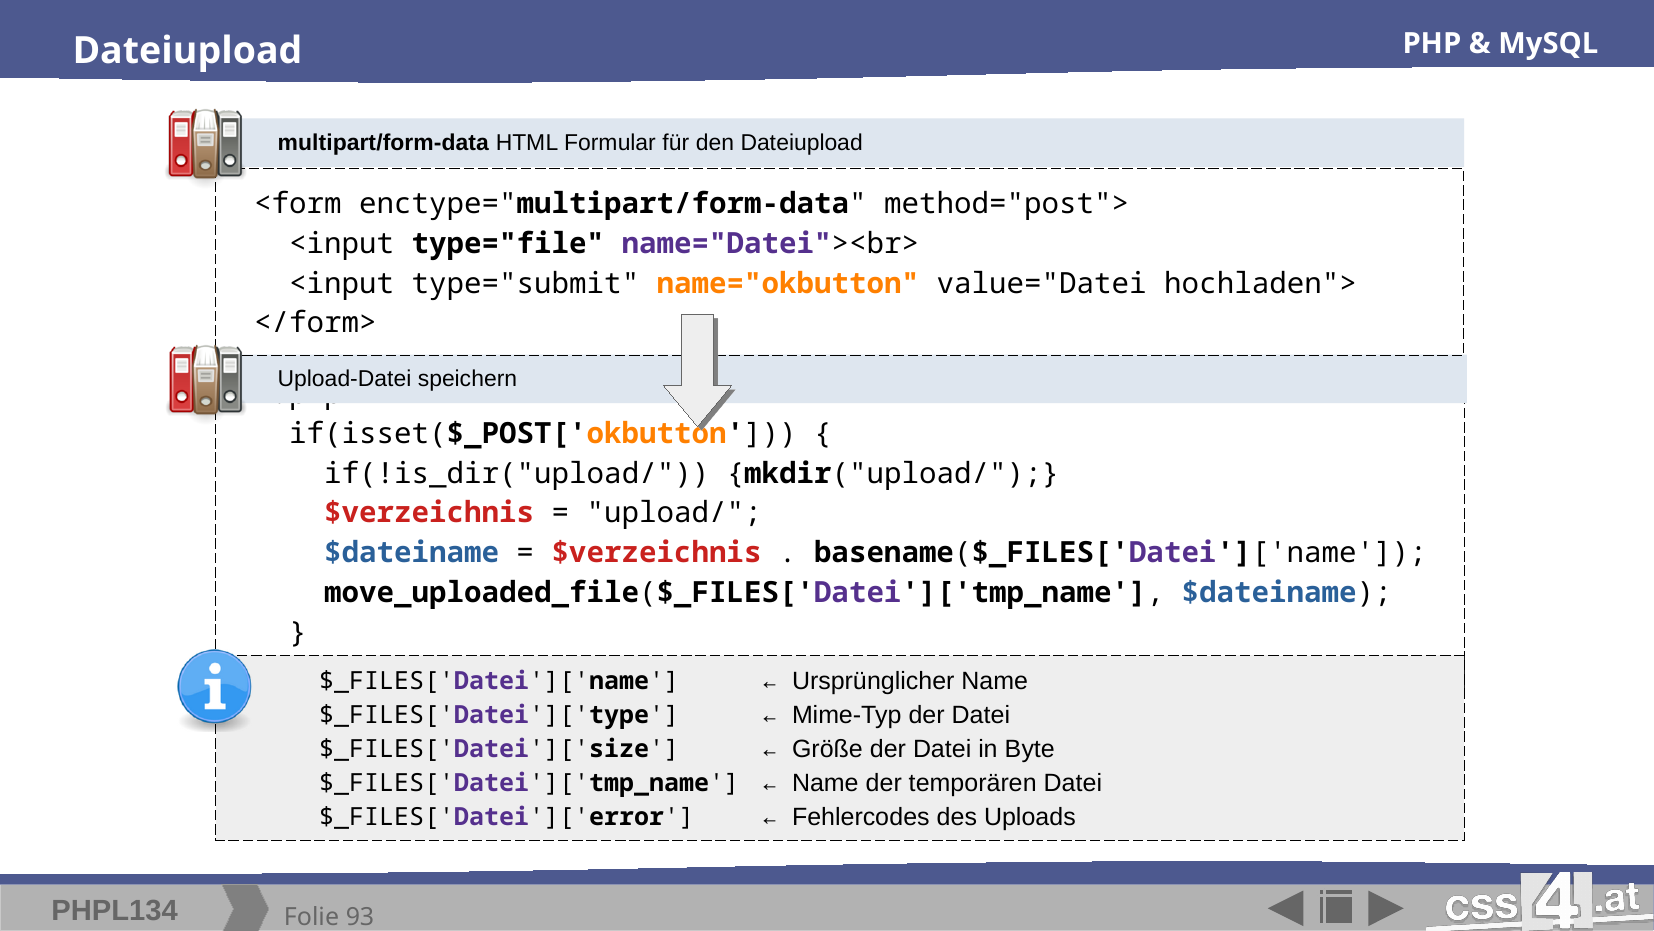

PHP & MySQL
Dateiupload
multipart/form-data HTML Formular für den Dateiupload
<form enctype="multipart/form-data" method="post">
 <input type="file" name="Datei"><br>
 <input type="submit" name="okbutton" value="Datei hochladen">
</form>
Upload-Datei speichern
<?php
 if(isset($_POST['okbutton'])) {
 if(!is_dir("upload/")) {mkdir("upload/");}
 $verzeichnis = "upload/";
 $dateiname = $verzeichnis . basename($_FILES['Datei']['name']);
 move_uploaded_file($_FILES['Datei']['tmp_name'], $dateiname);
 }
?>
$_FILES['Datei']['name']		← Ursprünglicher Name
$_FILES['Datei']['type']		← Mime-Typ der Datei
$_FILES['Datei']['size']		← Größe der Datei in Byte
$_FILES['Datei']['tmp_name']	← Name der temporären Datei
$_FILES['Datei']['error']	← Fehlercodes des Uploads
PHPL134
Folie